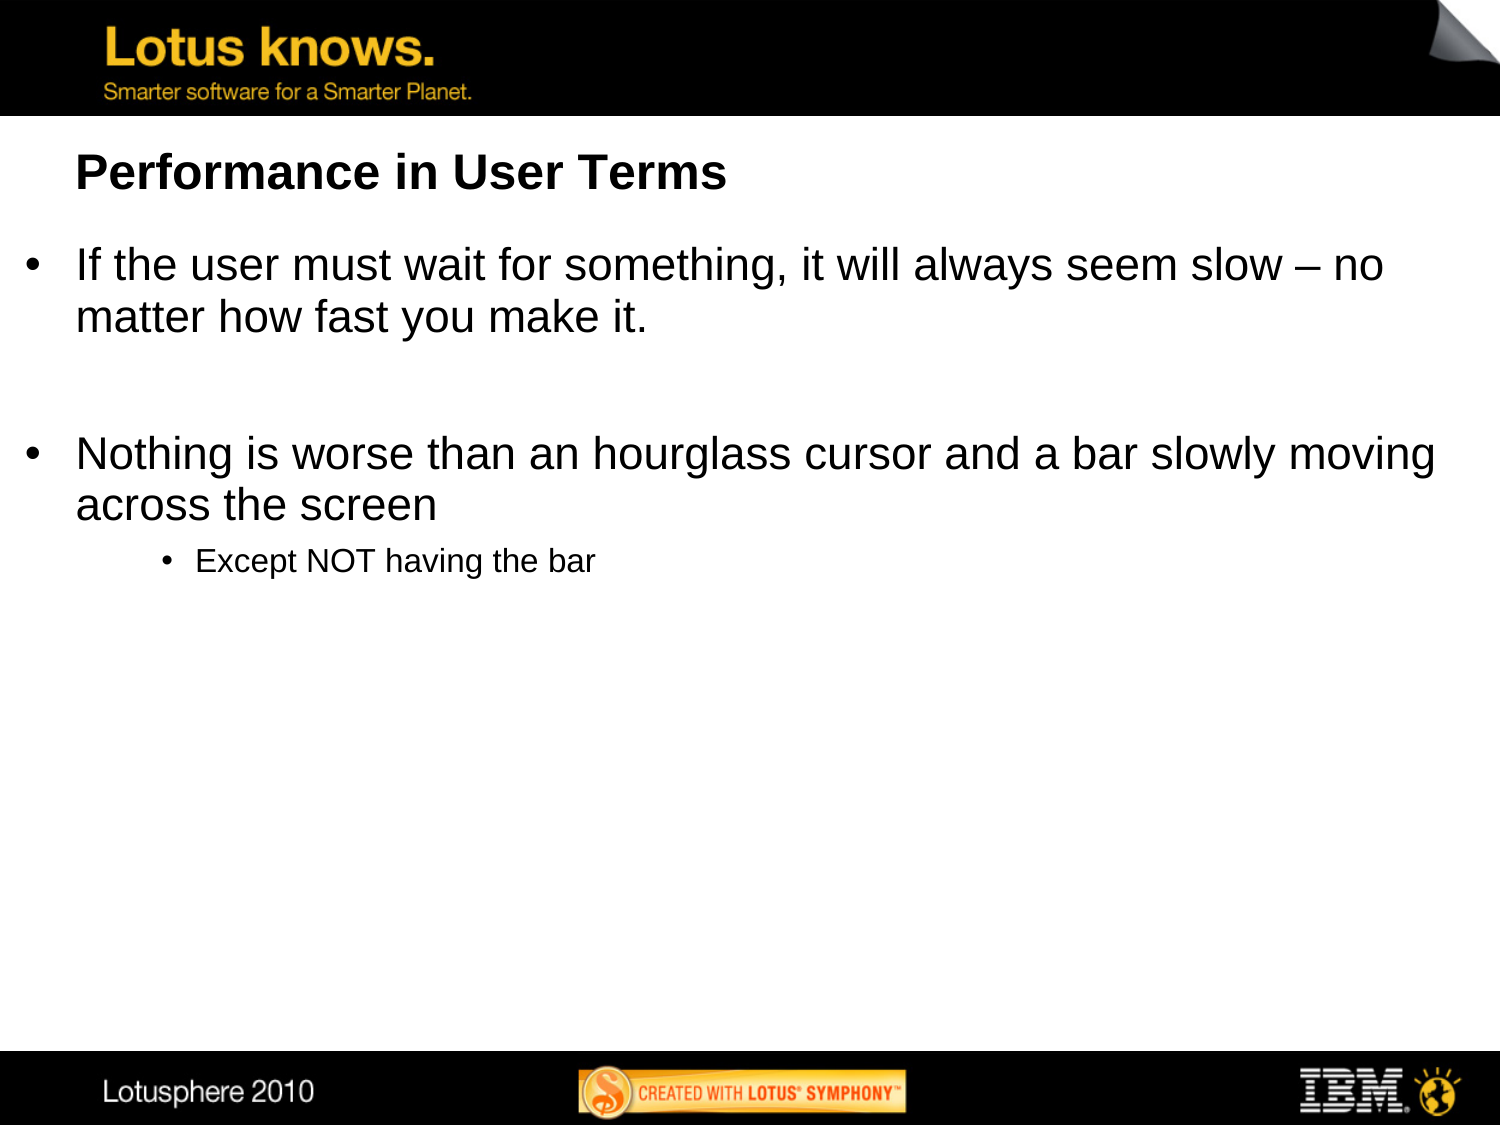

# Performance in User Terms
If the user must wait for something, it will always seem slow – no matter how fast you make it.
Nothing is worse than an hourglass cursor and a bar slowly moving across the screen
Except NOT having the bar